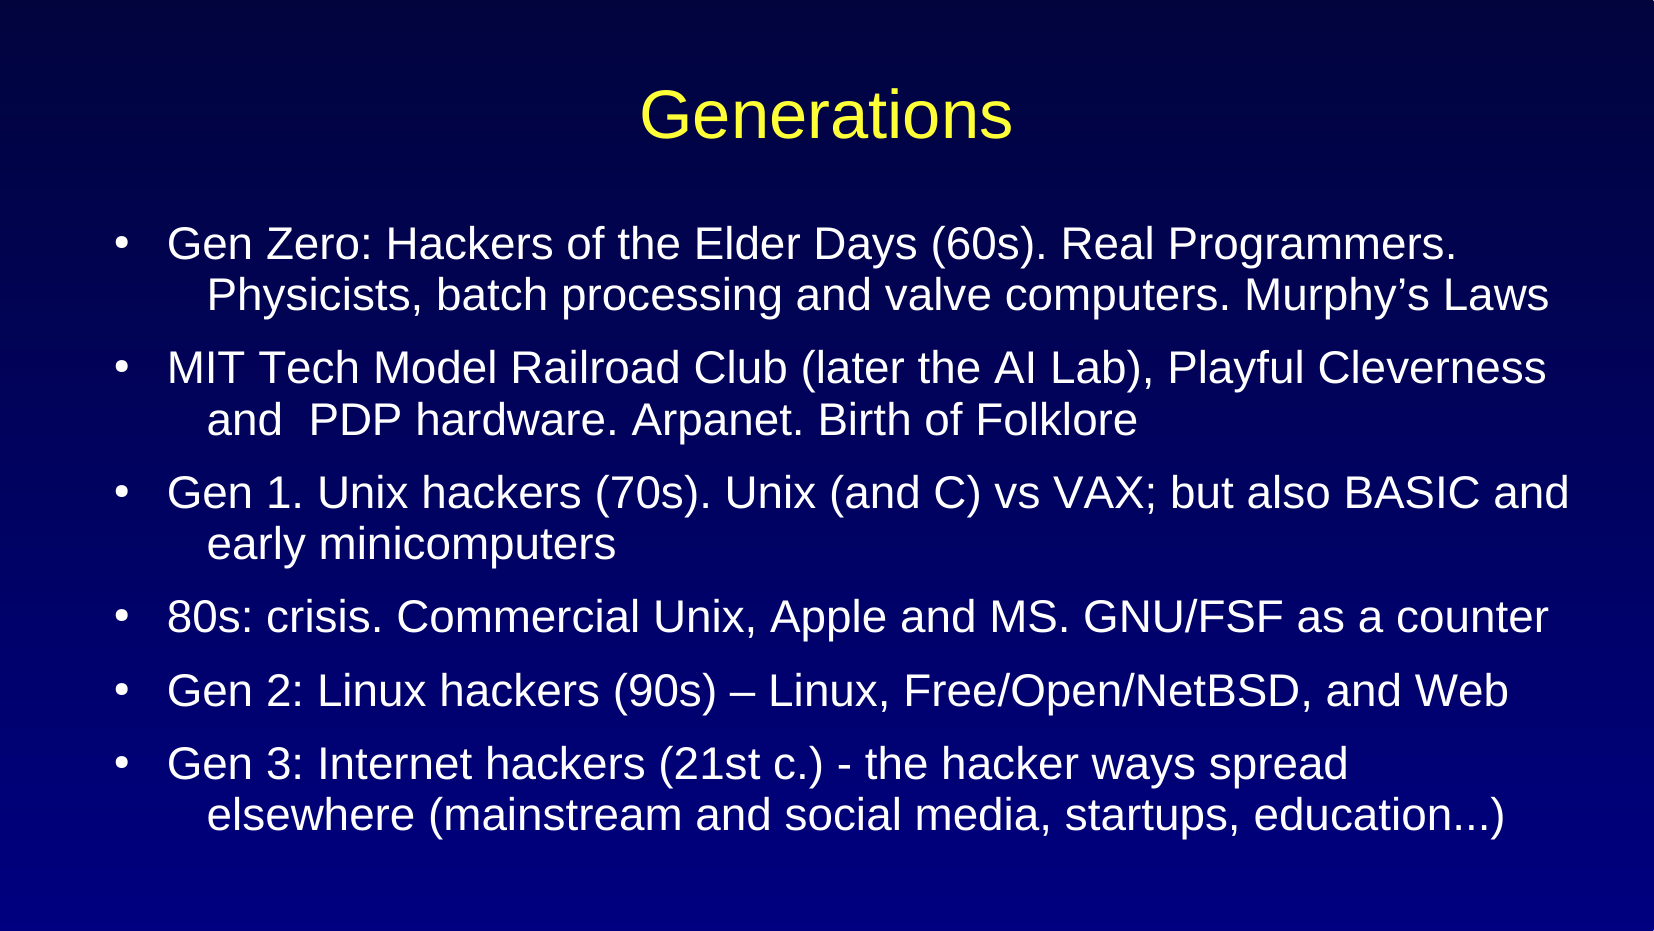

# Generations
Gen Zero: Hackers of the Elder Days (60s). Real Programmers. Physicists, batch processing and valve computers. Murphy’s Laws
MIT Tech Model Railroad Club (later the AI Lab), Playful Cleverness and PDP hardware. Arpanet. Birth of Folklore
Gen 1. Unix hackers (70s). Unix (and C) vs VAX; but also BASIC and early minicomputers
80s: crisis. Commercial Unix, Apple and MS. GNU/FSF as a counter
Gen 2: Linux hackers (90s) – Linux, Free/Open/NetBSD, and Web
Gen 3: Internet hackers (21st c.) - the hacker ways spread elsewhere (mainstream and social media, startups, education...)